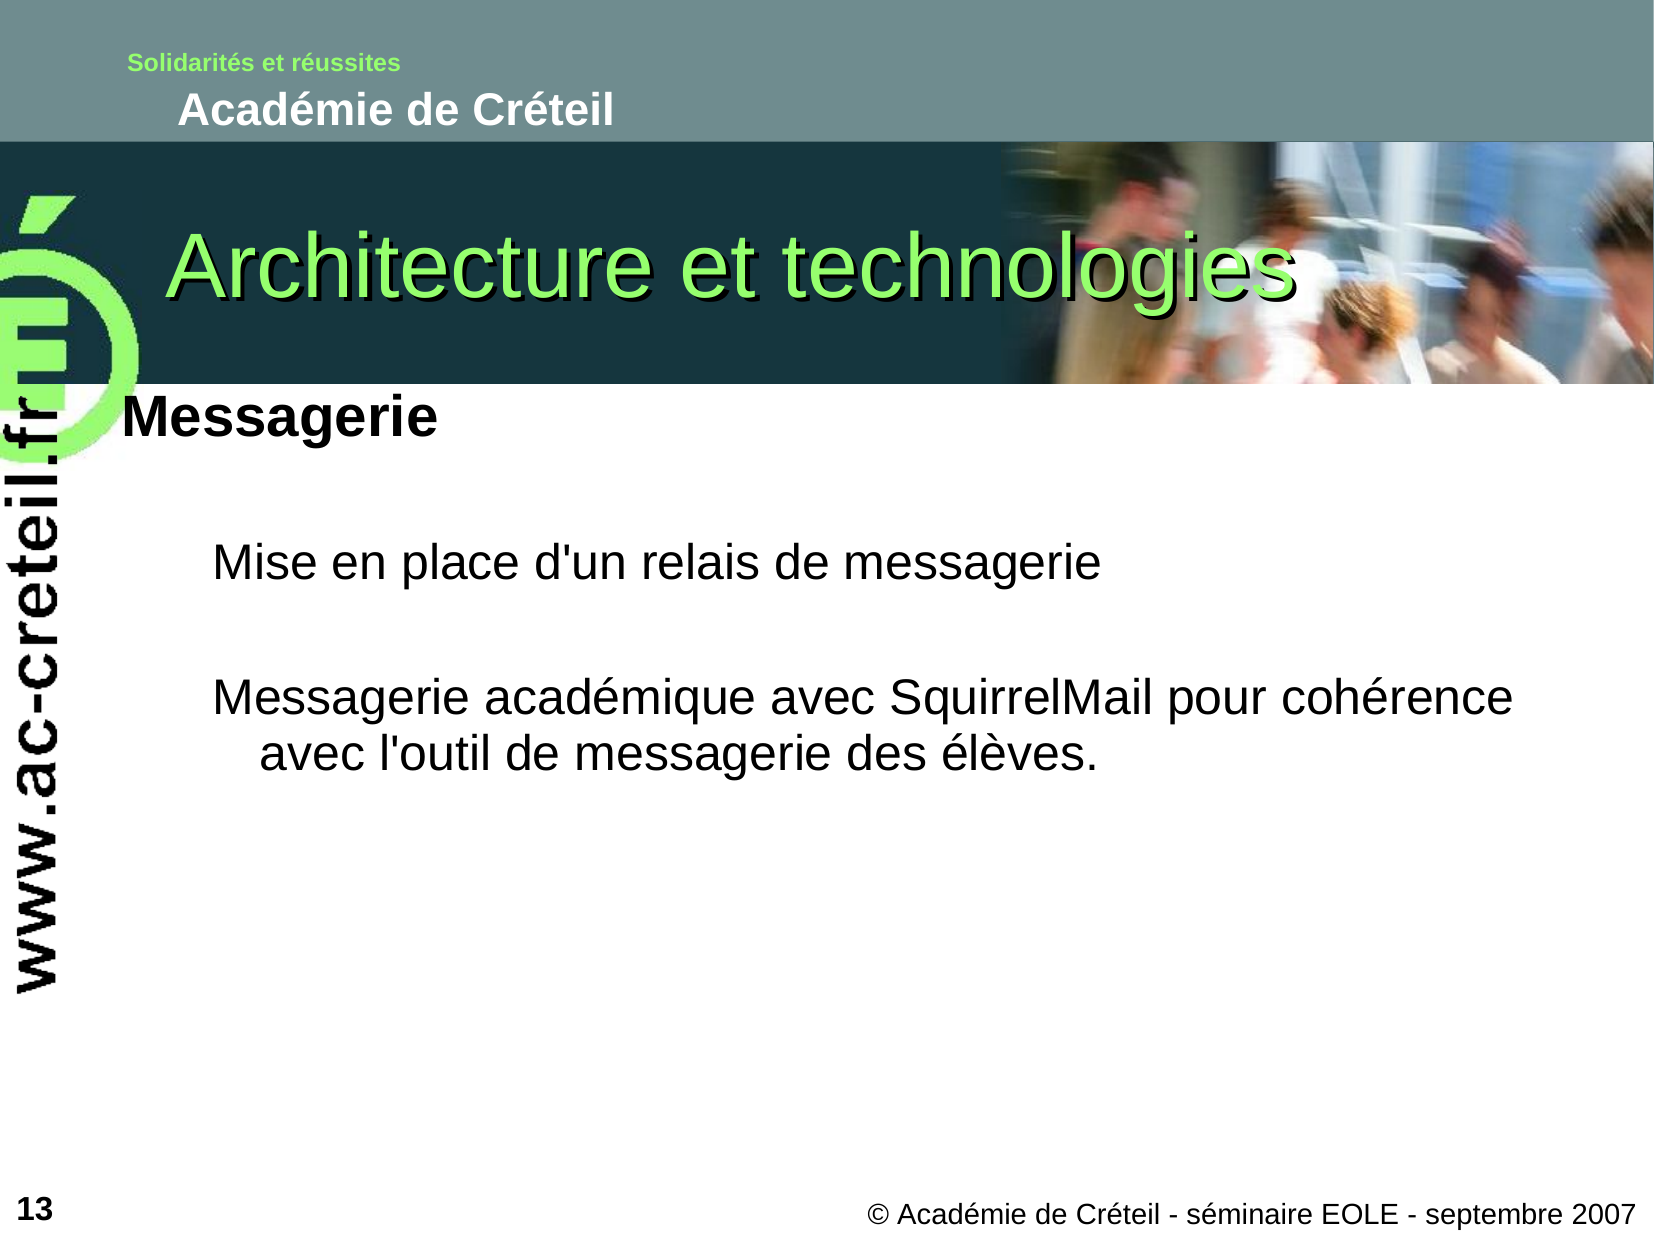

# Architecture et technologies
Messagerie
Mise en place d'un relais de messagerie
Messagerie académique avec SquirrelMail pour cohérence avec l'outil de messagerie des élèves.
© Académie de Créteil - séminaire EOLE - septembre 2007
13